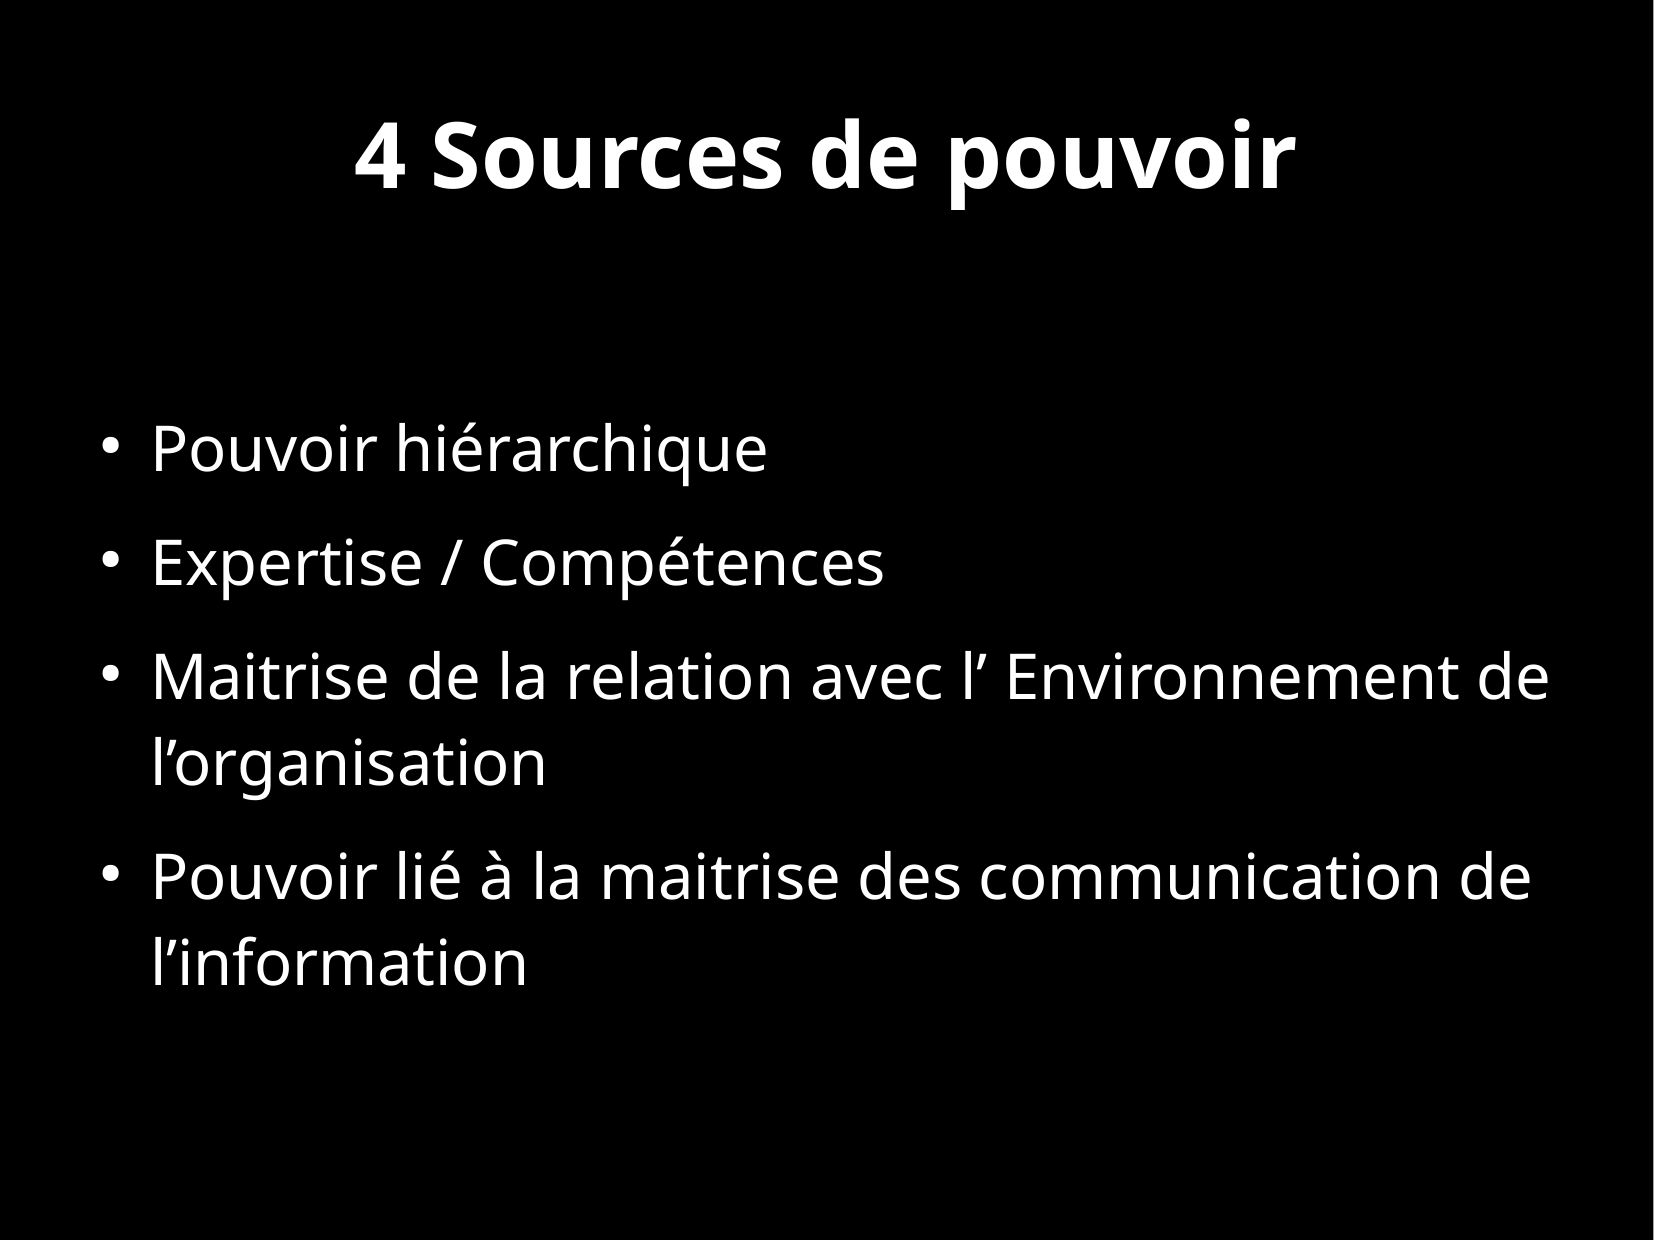

# 4 Sources de pouvoir
Pouvoir hiérarchique
Expertise / Compétences
Maitrise de la relation avec l’ Environnement de l’organisation
Pouvoir lié à la maitrise des communication de l’information